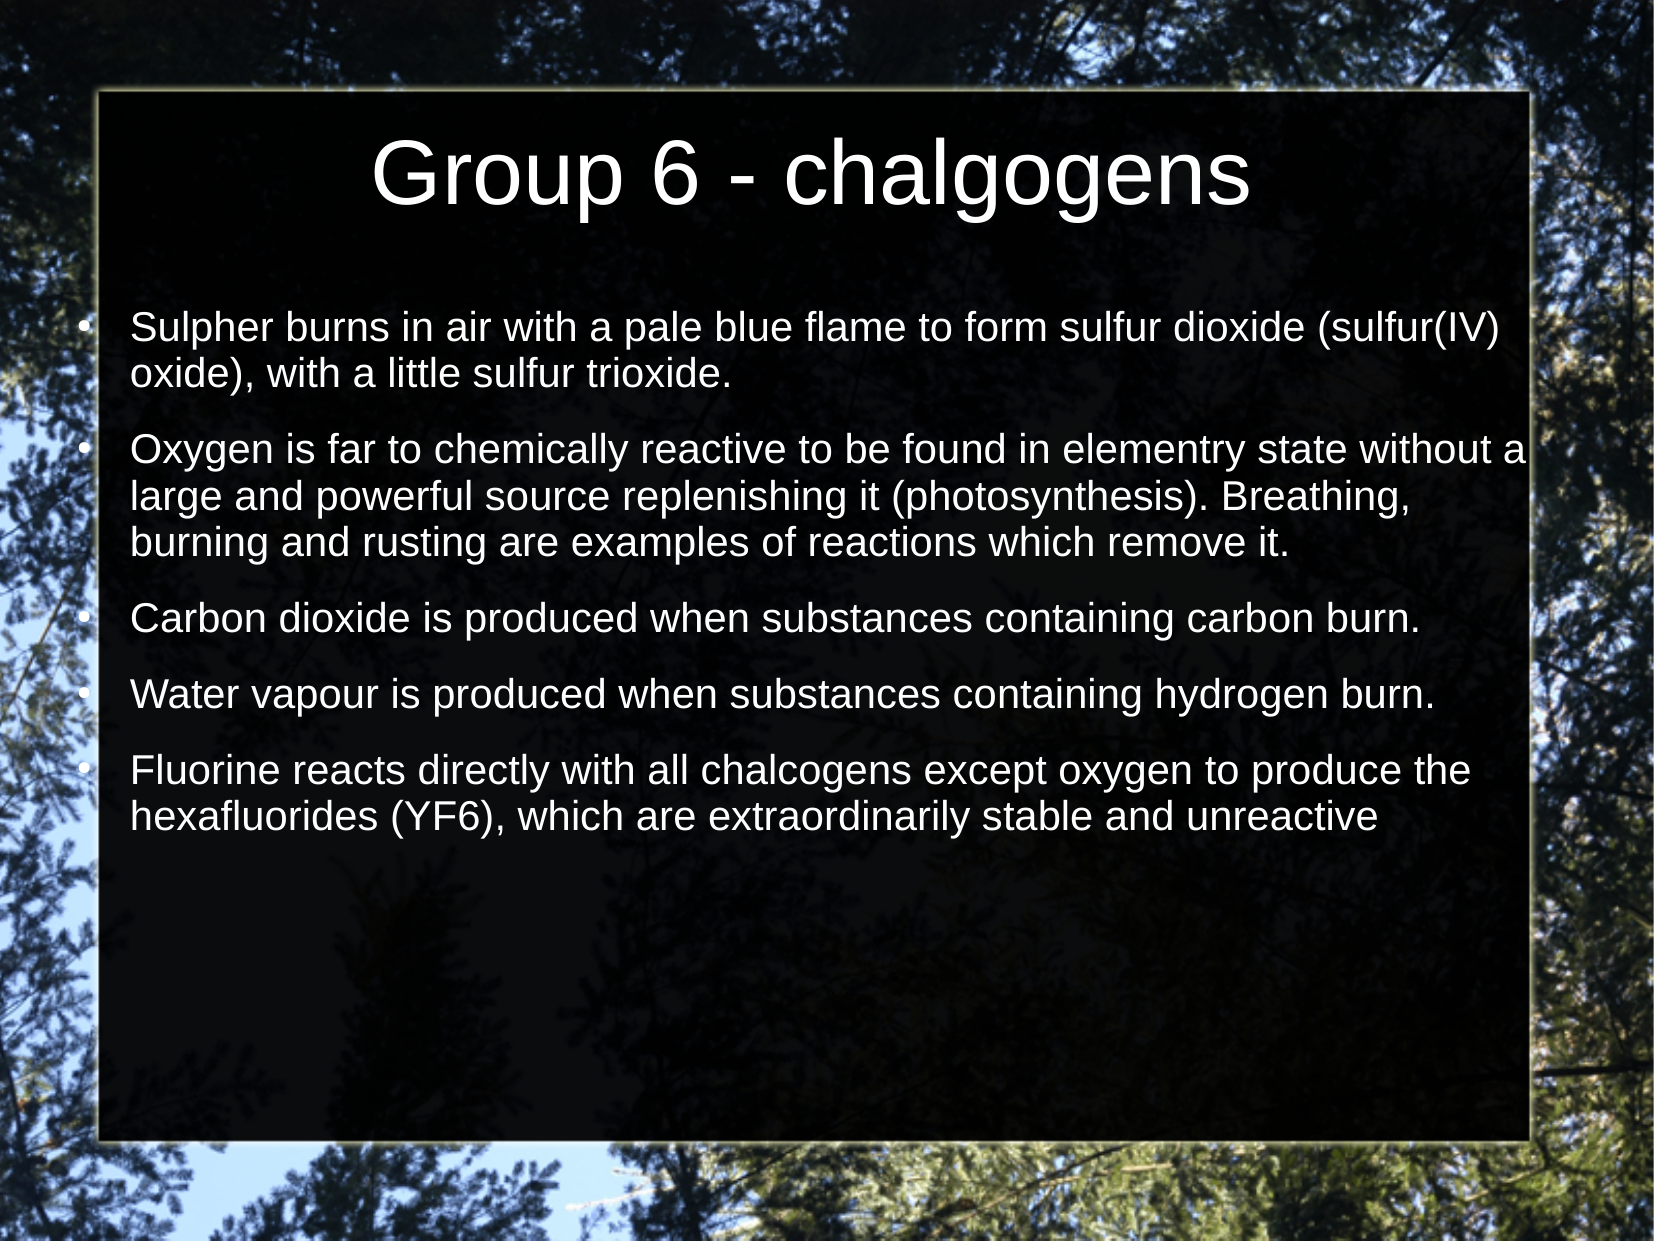

# Group 6 - chalgogens
Sulpher burns in air with a pale blue flame to form sulfur dioxide (sulfur(IV) oxide), with a little sulfur trioxide.
Oxygen is far to chemically reactive to be found in elementry state without a large and powerful source replenishing it (photosynthesis). Breathing, burning and rusting are examples of reactions which remove it.
Carbon dioxide is produced when substances containing carbon burn.
Water vapour is produced when substances containing hydrogen burn.
Fluorine reacts directly with all chalcogens except oxygen to produce the hexafluorides (YF6), which are extraordinarily stable and unreactive